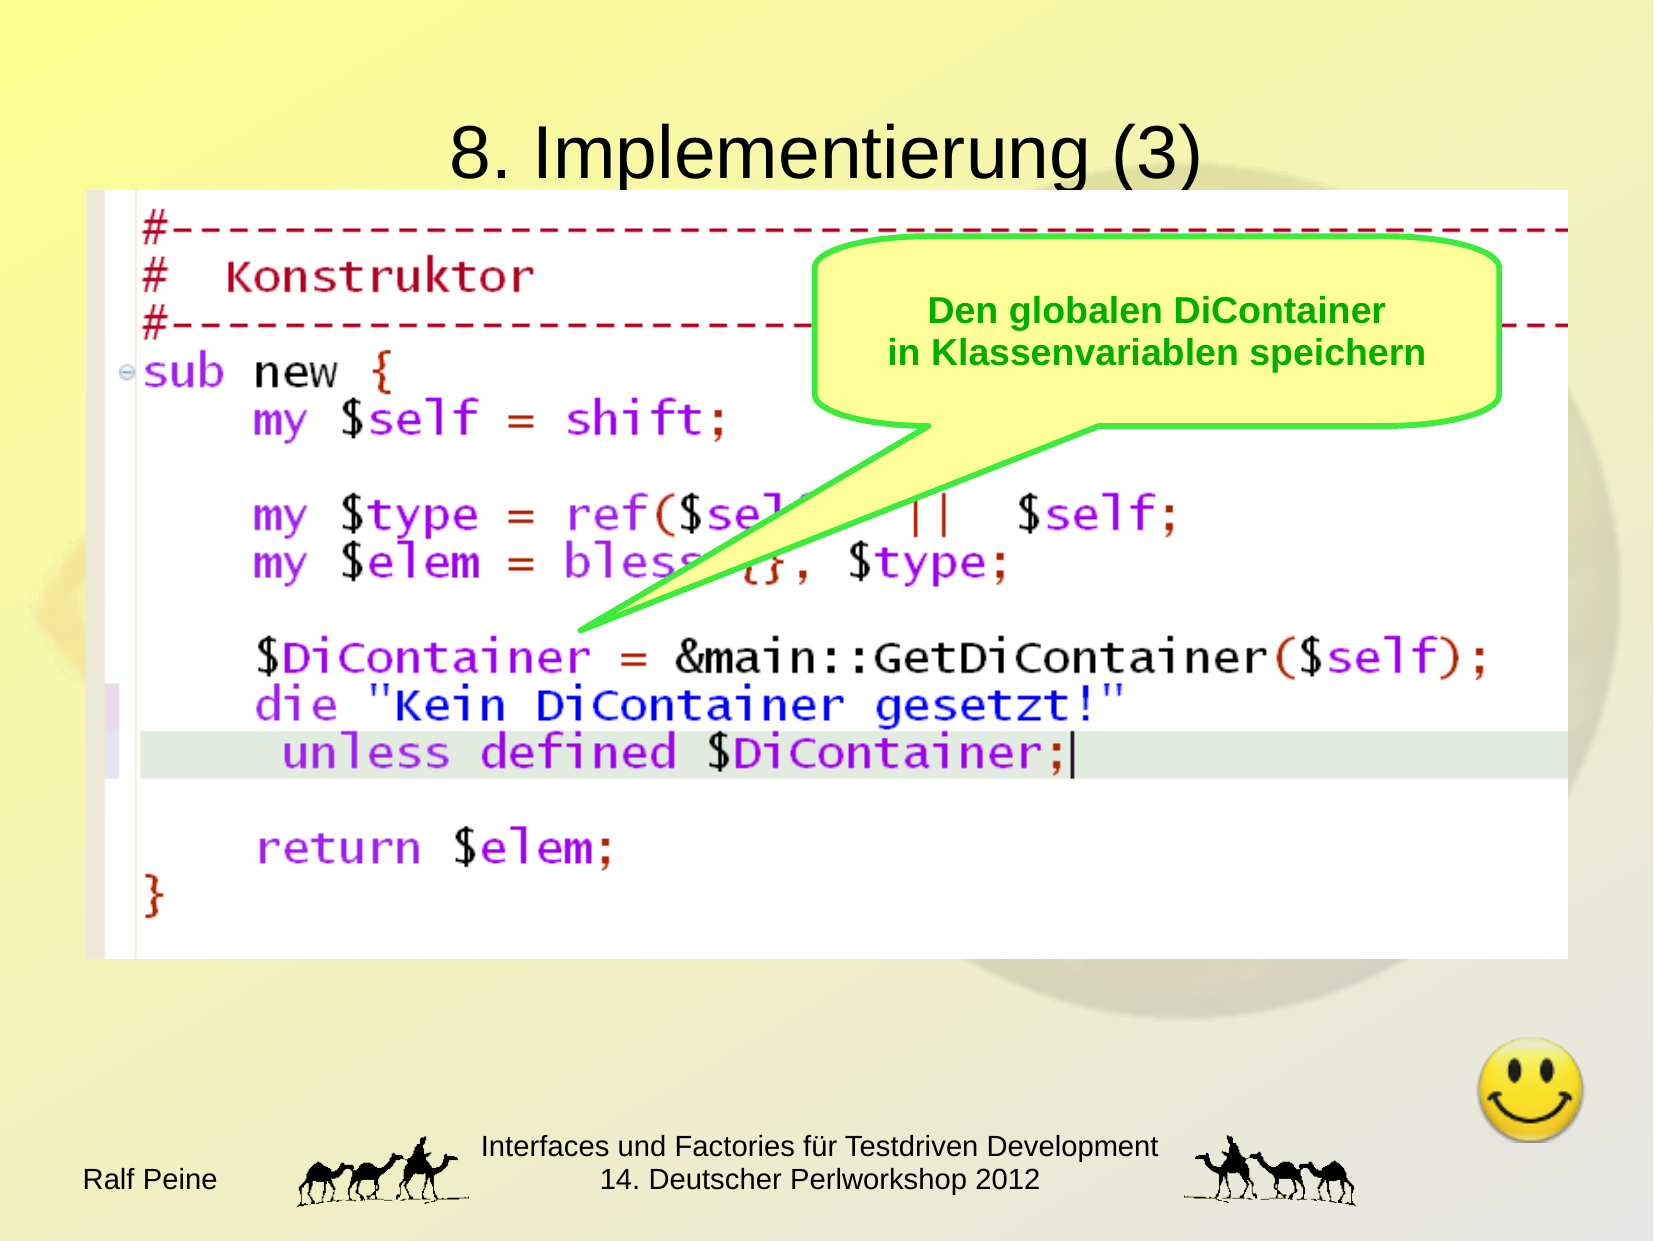

# 8. Implementierung (3)
Den globalen DiContainer
in Klassenvariablen speichern